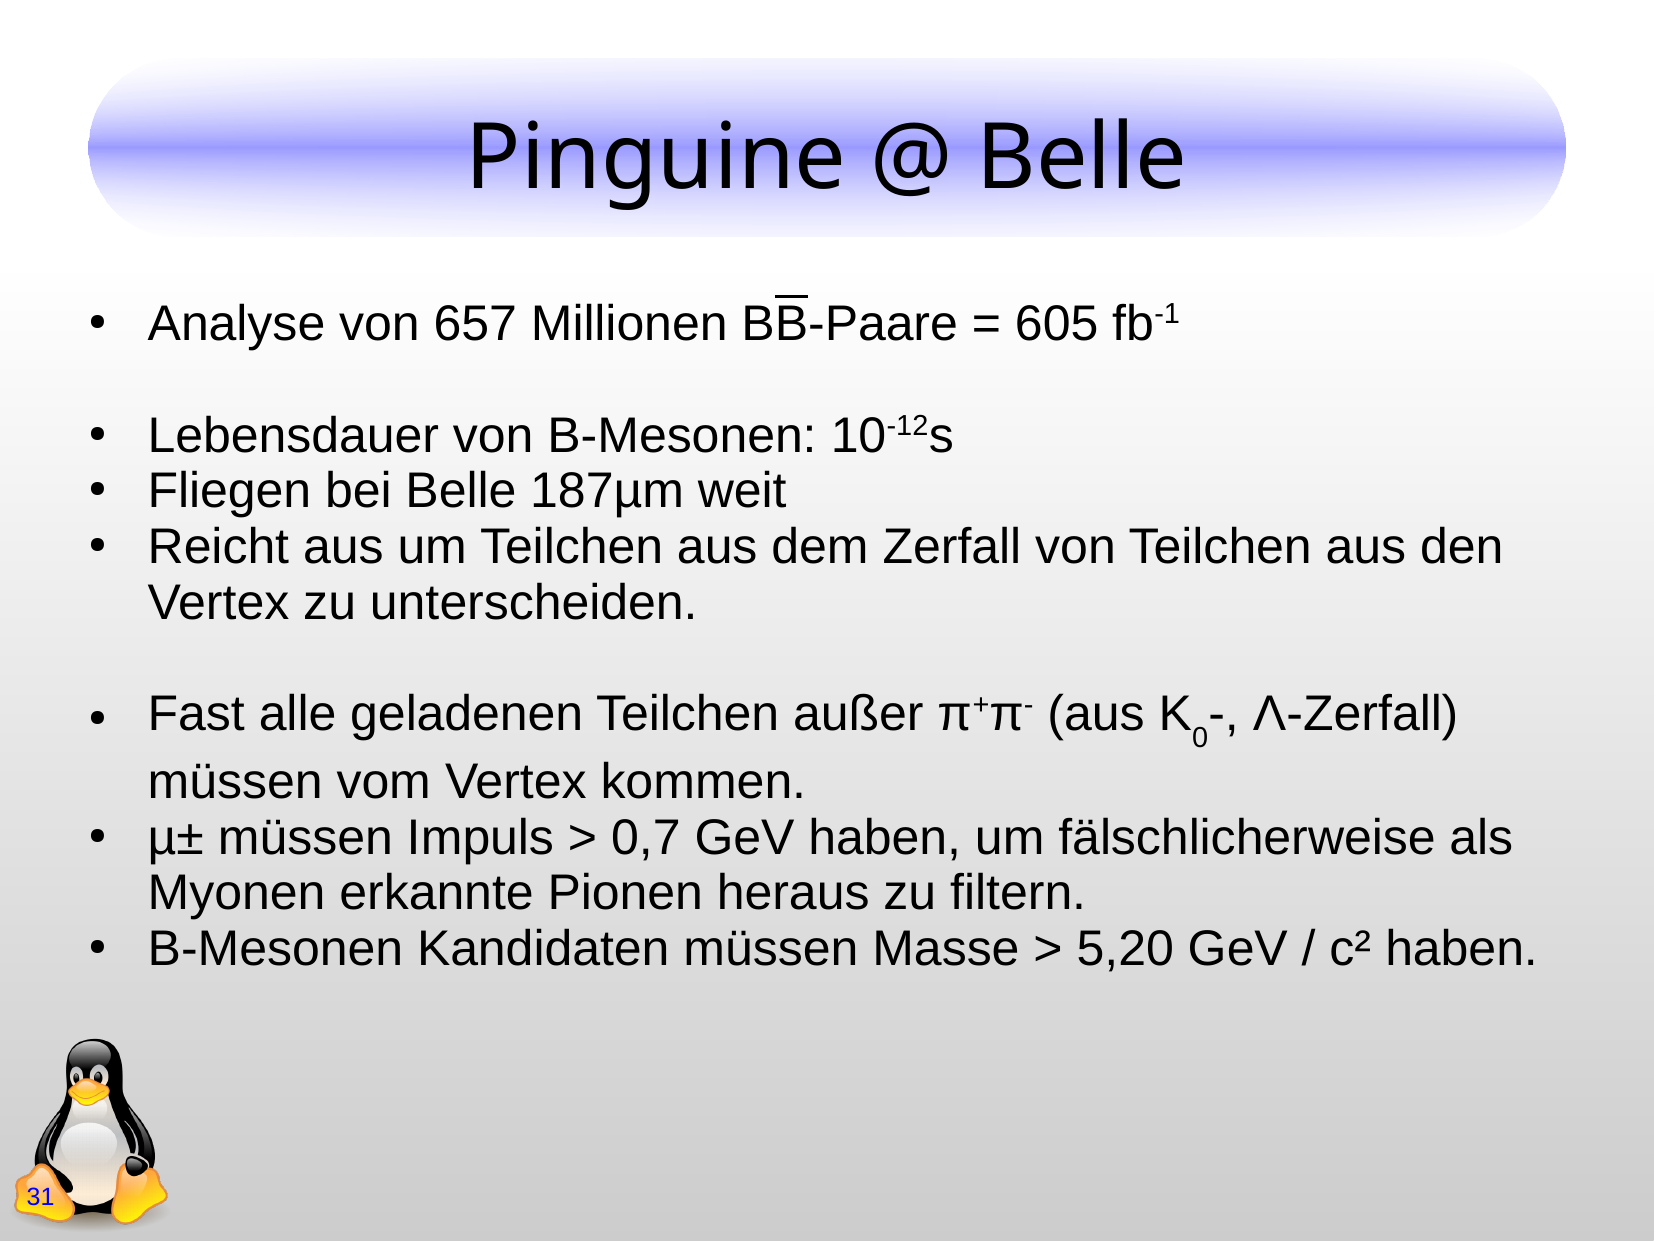

# Pinguine @ Belle
Analyse von 657 Millionen BB-Paare = 605 fb-1
Lebensdauer von B-Mesonen: 10-12s
Fliegen bei Belle 187µm weit
Reicht aus um Teilchen aus dem Zerfall von Teilchen aus den Vertex zu unterscheiden.
Fast alle geladenen Teilchen außer π+π- (aus K0-, Λ-Zerfall) müssen vom Vertex kommen.
µ± müssen Impuls > 0,7 GeV haben, um fälschlicherweise als Myonen erkannte Pionen heraus zu filtern.
B-Mesonen Kandidaten müssen Masse > 5,20 GeV / c² haben.